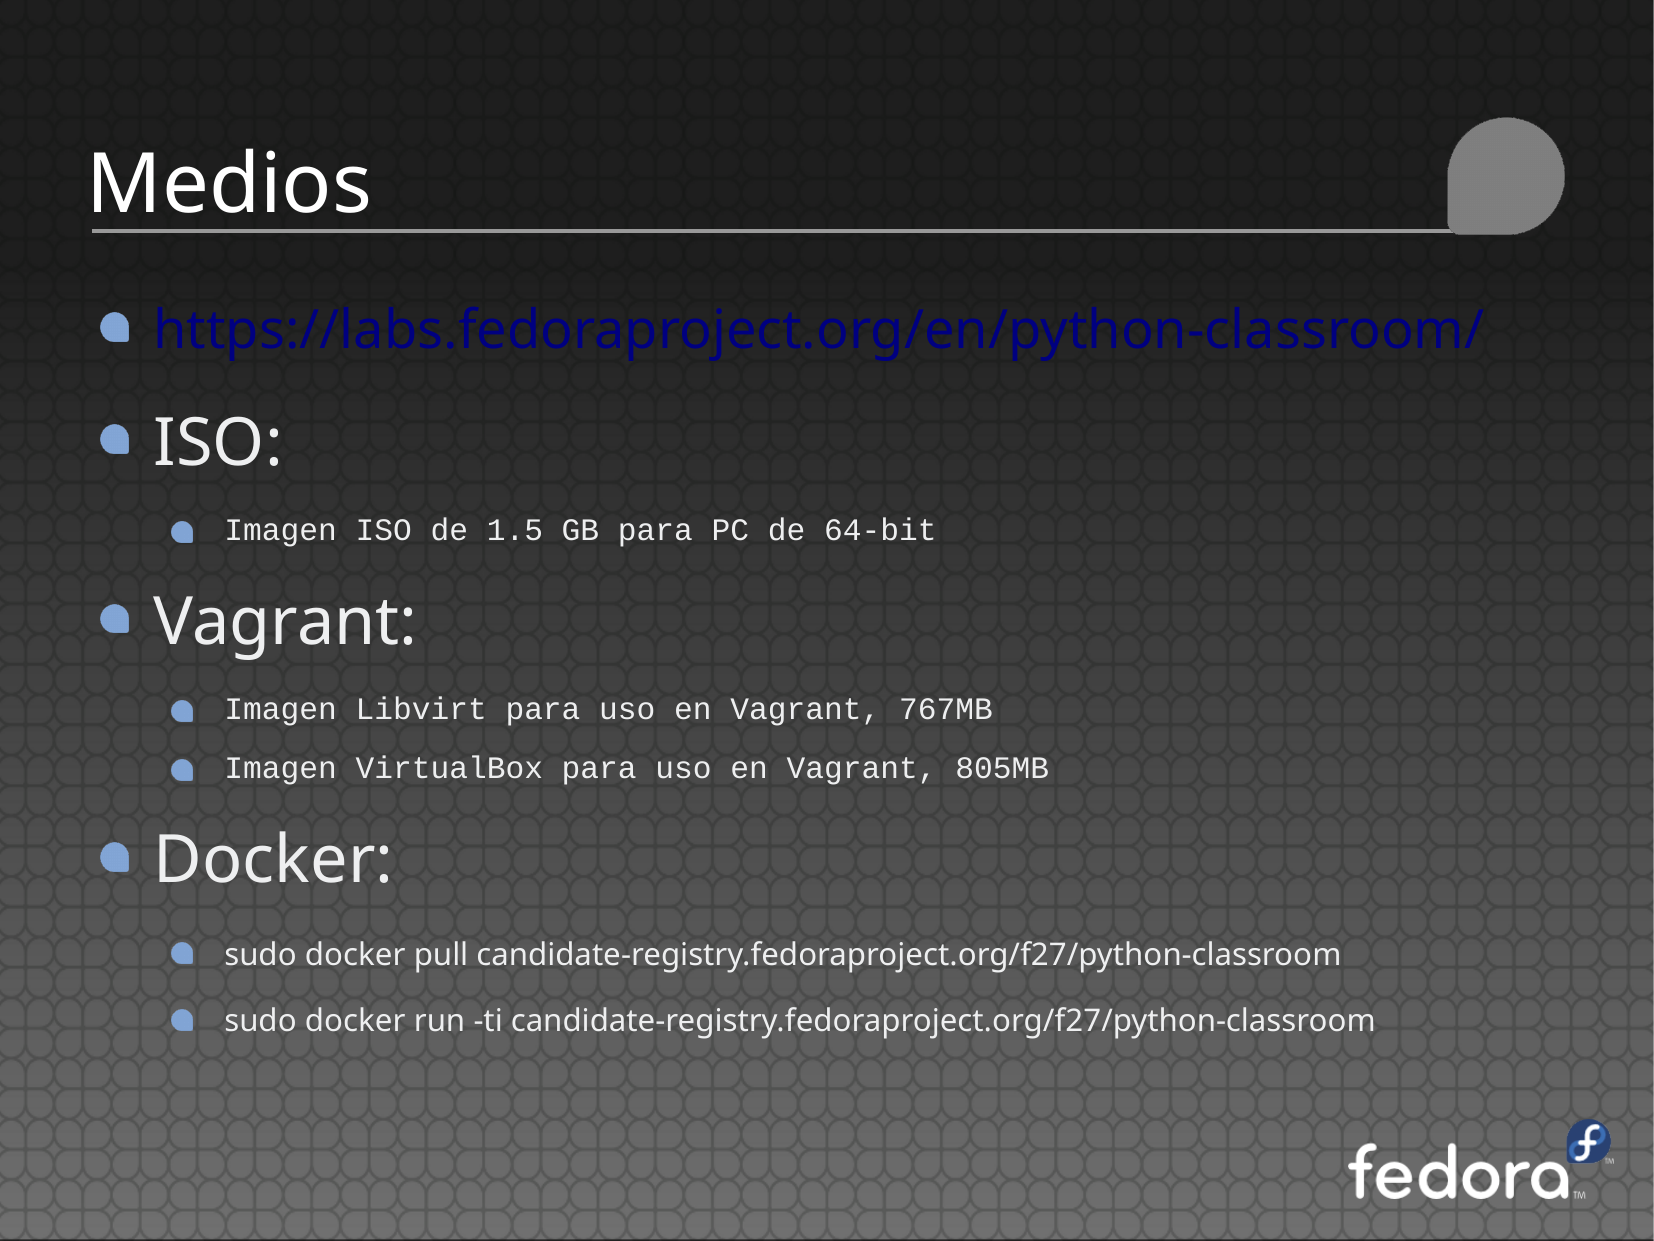

# Medios
https://labs.fedoraproject.org/en/python-classroom/
ISO:
Imagen ISO de 1.5 GB para PC de 64-bit
Vagrant:
Imagen Libvirt para uso en Vagrant, 767MB
Imagen VirtualBox para uso en Vagrant, 805MB
Docker:
sudo docker pull candidate-registry.fedoraproject.org/f27/python-classroom
sudo docker run -ti candidate-registry.fedoraproject.org/f27/python-classroom